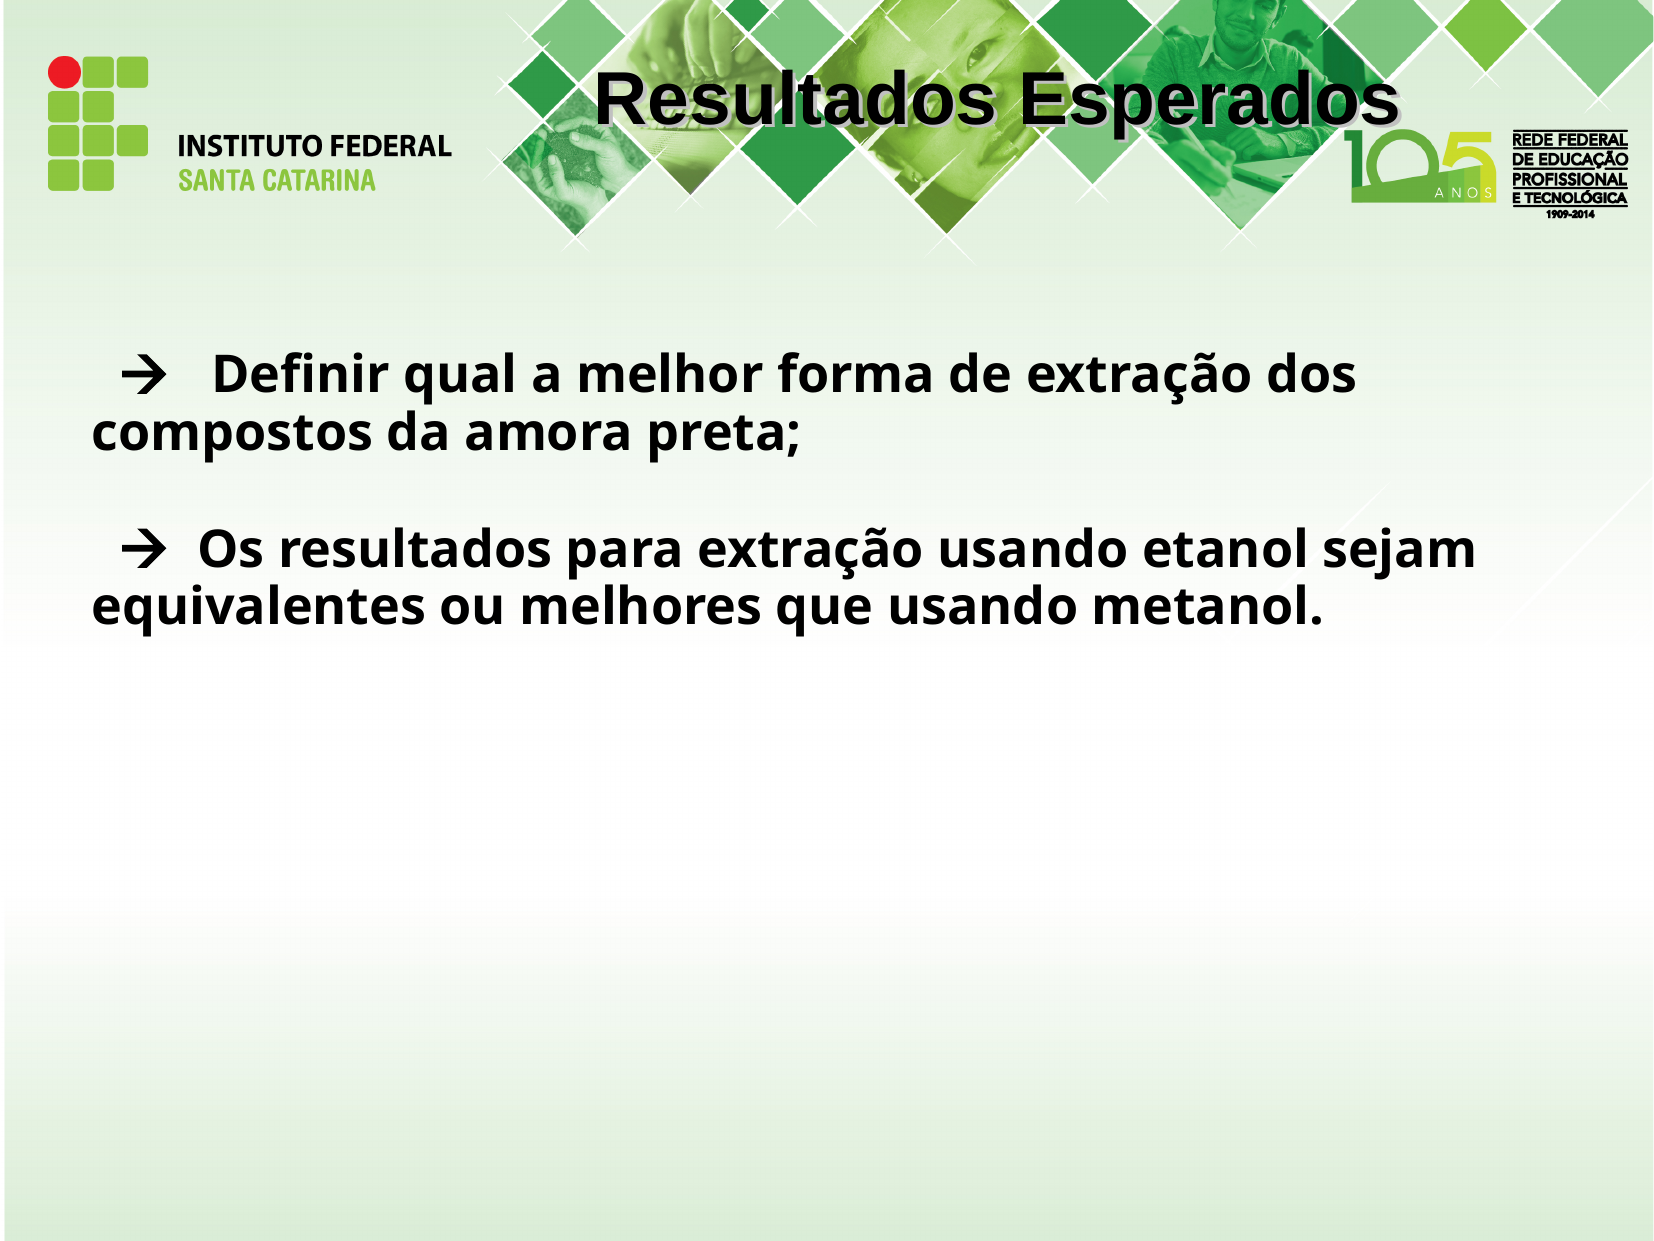

Resultados Esperados
  Definir qual a melhor forma de extração dos compostos da amora preta;
  Os resultados para extração usando etanol sejam equivalentes ou melhores que usando metanol.